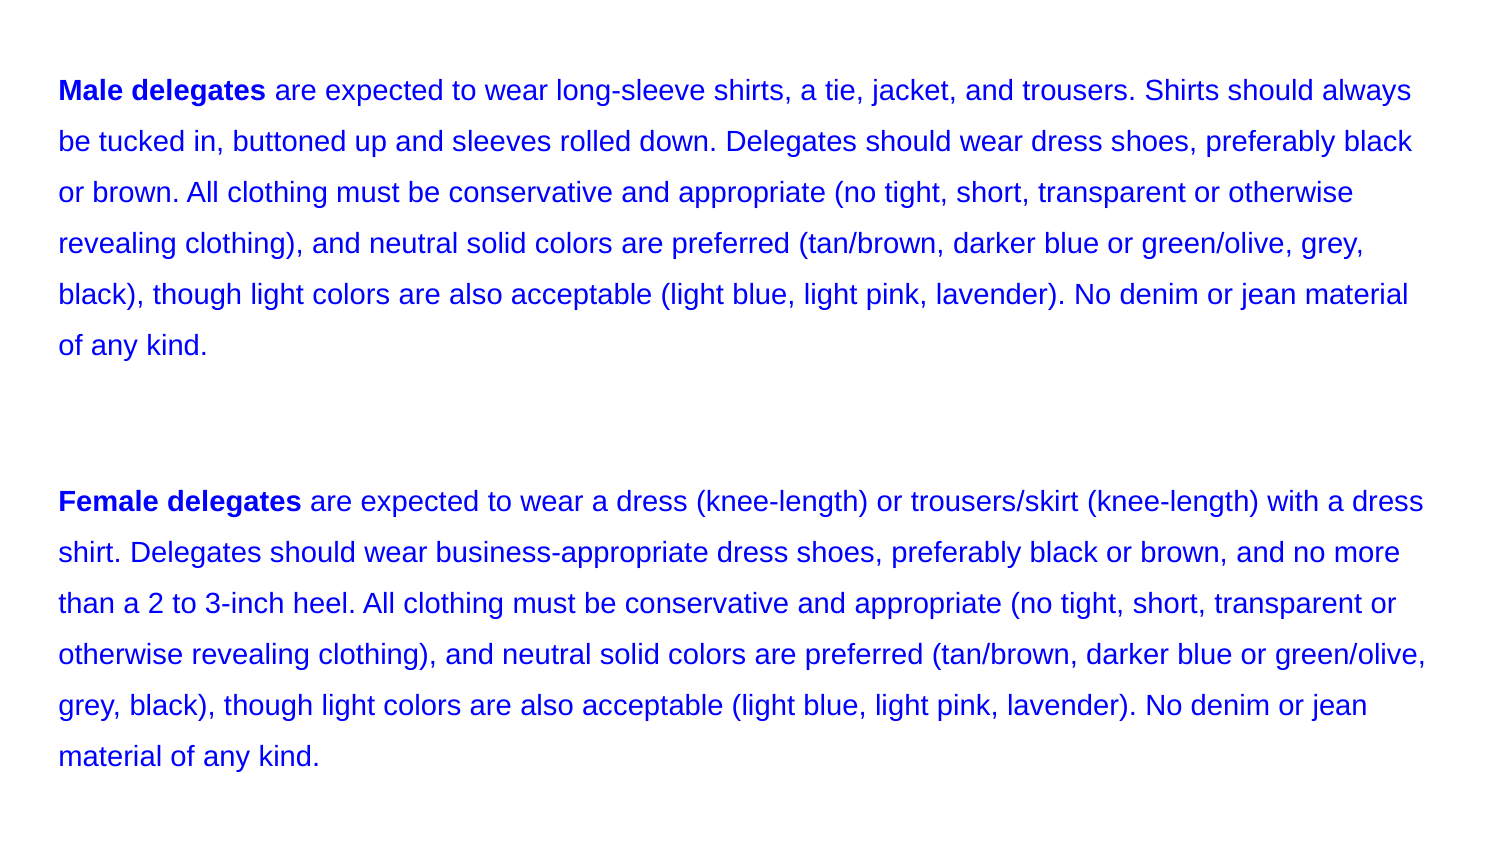

# Male delegates are expected to wear long-sleeve shirts, a tie, jacket, and trousers. Shirts should always be tucked in, buttoned up and sleeves rolled down. Delegates should wear dress shoes, preferably black or brown. All clothing must be conservative and appropriate (no tight, short, transparent or otherwise revealing clothing), and neutral solid colors are preferred (tan/brown, darker blue or green/olive, grey, black), though light colors are also acceptable (light blue, light pink, lavender). No denim or jean material of any kind.
Female delegates are expected to wear a dress (knee-length) or trousers/skirt (knee-length) with a dress shirt. Delegates should wear business-appropriate dress shoes, preferably black or brown, and no more than a 2 to 3-inch heel. All clothing must be conservative and appropriate (no tight, short, transparent or otherwise revealing clothing), and neutral solid colors are preferred (tan/brown, darker blue or green/olive, grey, black), though light colors are also acceptable (light blue, light pink, lavender). No denim or jean material of any kind.